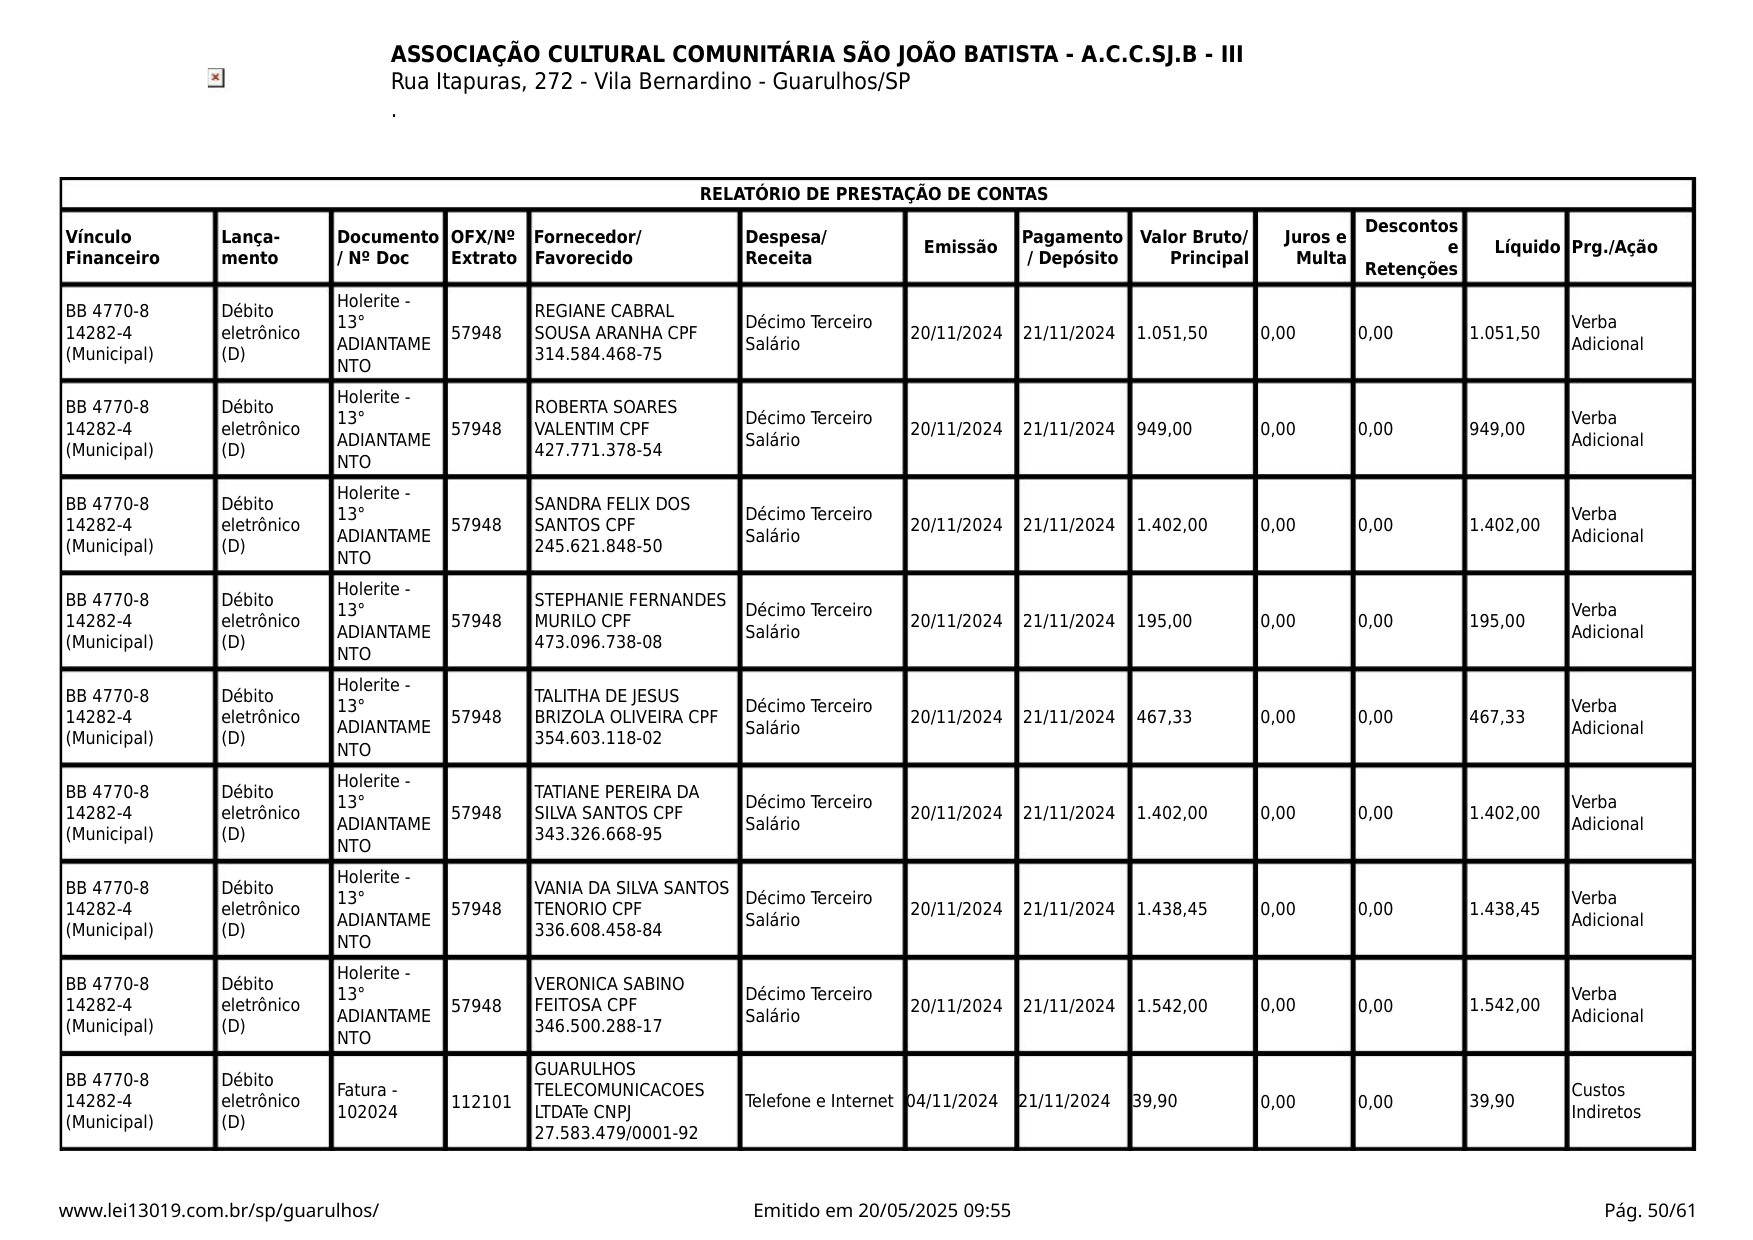

ASSOCIAÇÃO CULTURAL COMUNITÁRIA SÃO JOÃO BATISTA - A.C.C.SJ.B - III
Rua Itapuras, 272 - Vila Bernardino - Guarulhos/SP
.
RELATÓRIO DE PRESTAÇÃO DE CONTAS
Descontos
e
Retenções
Vínculo
Financeiro
Lança-
mento
Documento OFX/Nº Fornecedor/
Despesa/
Receita
Pagamento Valor Bruto/
/ Depósito Principal
Juros e
Multa
Emissão
Líquido Prg./Ação
/ Nº Doc
Extrato Favorecido
Holerite -
13°
ADIANTAME
NTO
BB 4770-8
14282-4
(Municipal)
Débito
eletrônico
(D)
REGIANE CABRAL
SOUSA ARANHA CPF
314.584.468-75
Décimo Terceiro
Salário
Verba
Adicional
57948
57948
57948
57948
57948
57948
57948
57948
112101
20/11/2024 21/11/2024 1.051,50
20/11/2024 21/11/2024 949,00
20/11/2024 21/11/2024 1.402,00
20/11/2024 21/11/2024 195,00
20/11/2024 21/11/2024 467,33
20/11/2024 21/11/2024 1.402,00
20/11/2024 21/11/2024 1.438,45
20/11/2024 21/11/2024 1.542,00
0,00
0,00
0,00
0,00
0,00
0,00
0,00
0,00
0,00
0,00
1.051,50
Holerite -
13°
ADIANTAME
NTO
BB 4770-8
14282-4
(Municipal)
Débito
eletrônico
(D)
ROBERTA SOARES
VALENTIM CPF
427.771.378-54
Décimo Terceiro
Salário
Verba
Adicional
0,00
0,00
0,00
0,00
0,00
0,00
0,00
0,00
949,00
Holerite -
13°
ADIANTAME
NTO
BB 4770-8
14282-4
(Municipal)
Débito
eletrônico
(D)
SANDRA FELIX DOS
SANTOS CPF
245.621.848-50
Décimo Terceiro
Salário
Verba
Adicional
1.402,00
195,00
Holerite -
13°
ADIANTAME
NTO
BB 4770-8
14282-4
(Municipal)
Débito
eletrônico
(D)
STEPHANIE FERNANDES
MURILO CPF
473.096.738-08
Décimo Terceiro
Salário
Verba
Adicional
Holerite -
13°
ADIANTAME
NTO
BB 4770-8
14282-4
(Municipal)
Débito
eletrônico
(D)
TALITHA DE JESUS
BRIZOLA OLIVEIRA CPF
354.603.118-02
Décimo Terceiro
Salário
Verba
Adicional
467,33
Holerite -
13°
ADIANTAME
NTO
BB 4770-8
14282-4
(Municipal)
Débito
eletrônico
(D)
TATIANE PEREIRA DA
SILVA SANTOS CPF
343.326.668-95
Décimo Terceiro
Salário
Verba
Adicional
1.402,00
1.438,45
1.542,00
39,90
Holerite -
13°
ADIANTAME
NTO
BB 4770-8
14282-4
(Municipal)
Débito
eletrônico
(D)
VANIA DA SILVA SANTOS
TENORIO CPF
336.608.458-84
Décimo Terceiro
Salário
Verba
Adicional
Holerite -
13°
ADIANTAME
NTO
BB 4770-8
14282-4
(Municipal)
Débito
eletrônico
(D)
VERONICA SABINO
FEITOSA CPF
346.500.288-17
Décimo Terceiro
Salário
Verba
Adicional
GUARULHOS
TELECOMUNICACOES
LTDATe CNPJ
BB 4770-8
14282-4
(Municipal)
Débito
eletrônico
(D)
Fatura -
102024
Custos
Indiretos
Telefone e Internet 04/11/2024 21/11/2024 39,90
27.583.479/0001-92
www.lei13019.com.br/sp/guarulhos/
Emitido em 20/05/2025 09:55
Pág. 50/61